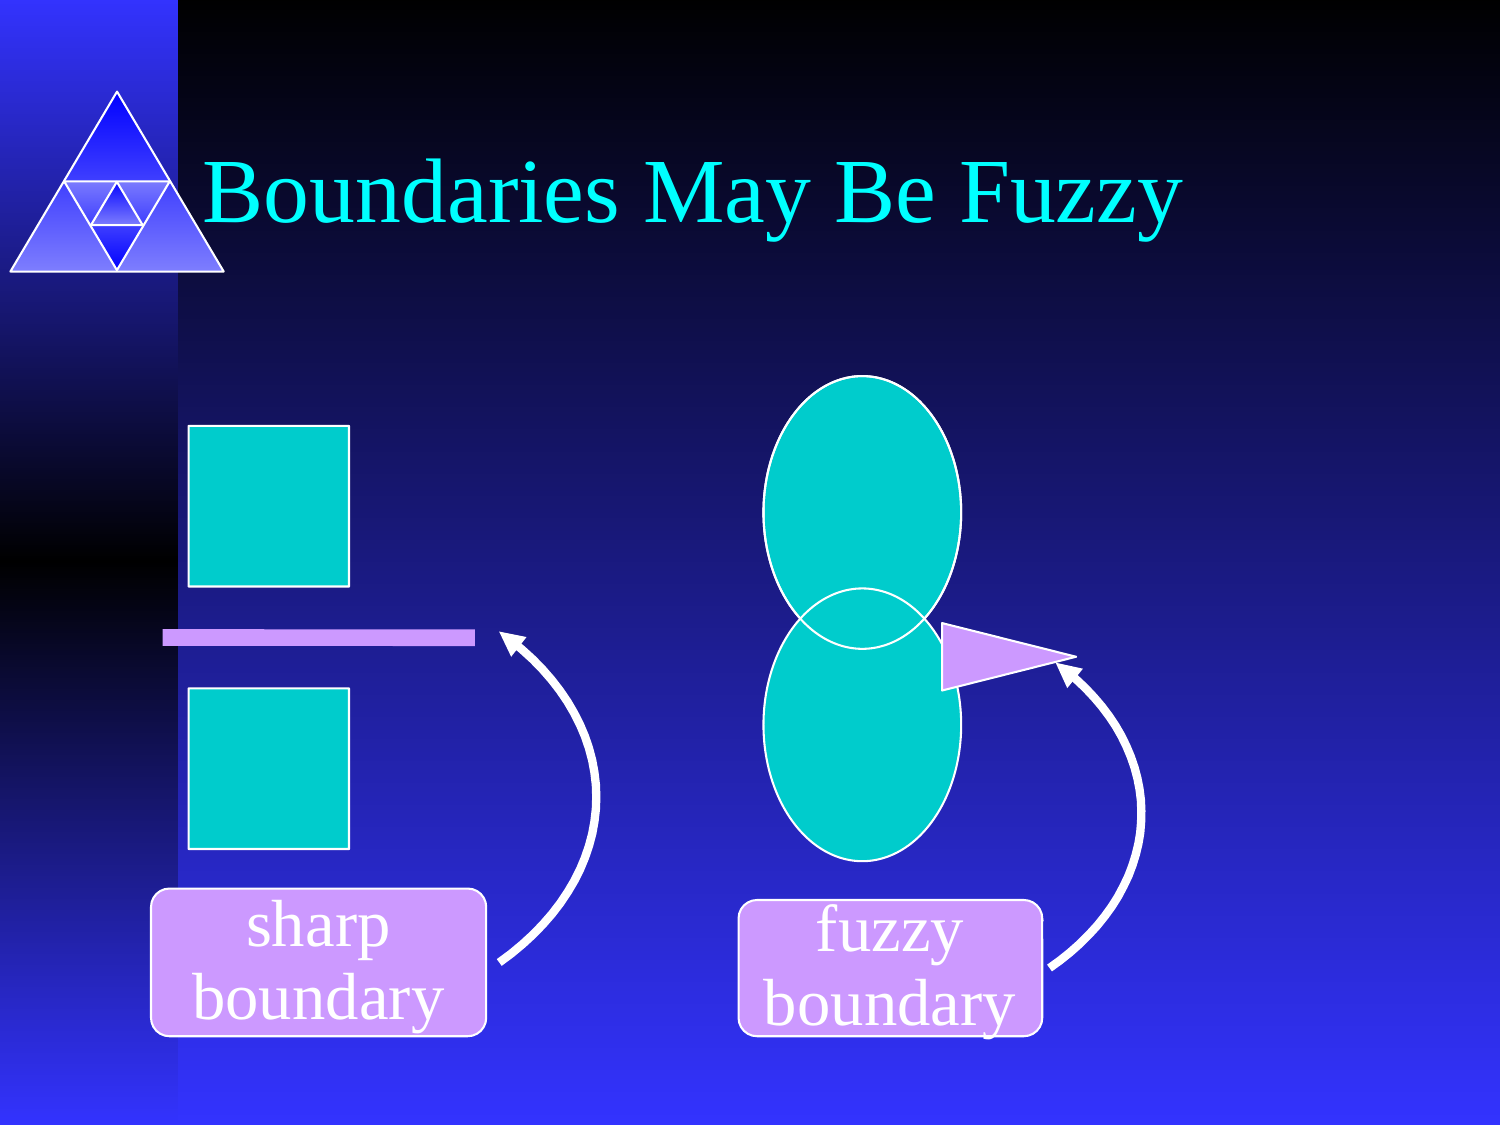

# Boundaries May Be Fuzzy
fuzzy
boundary
sharp
boundary